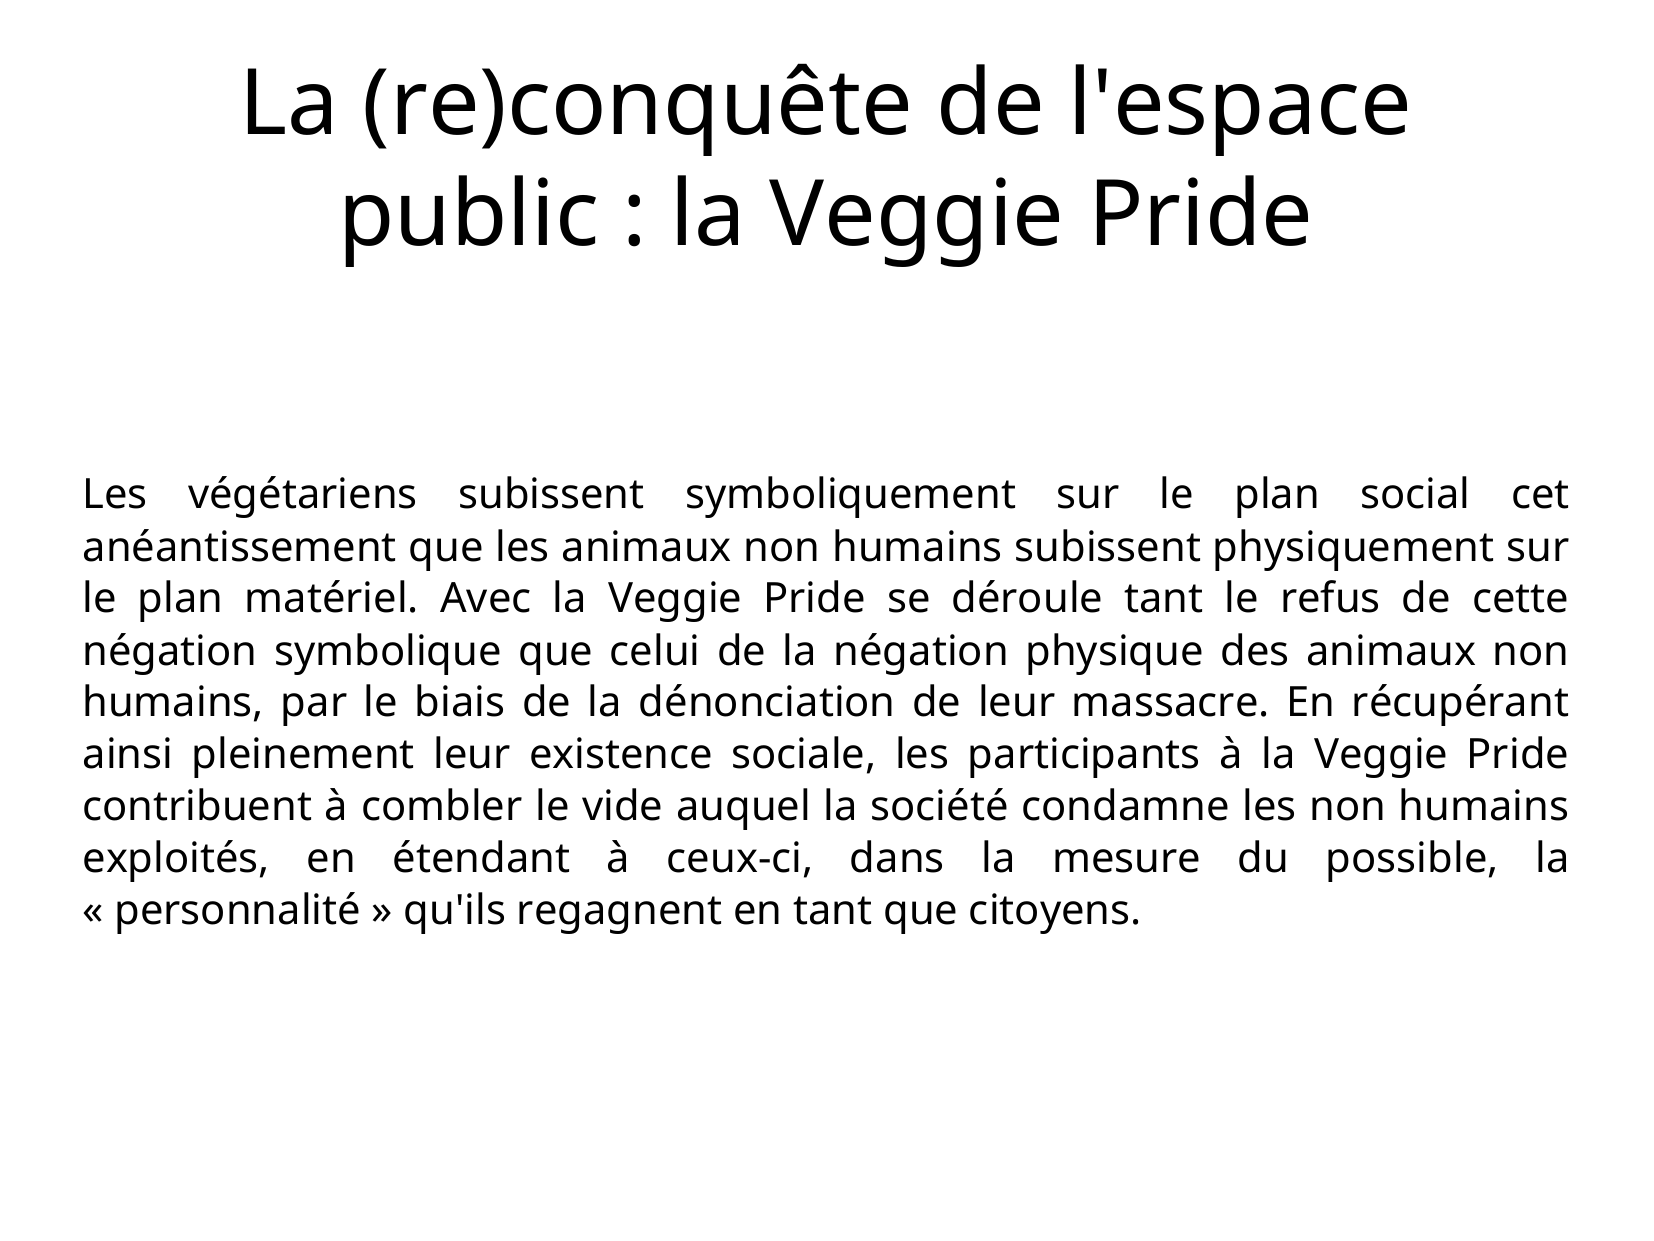

# La (re)conquête de l'espace public : la Veggie Pride
Les végétariens subissent symboliquement sur le plan social cet anéantissement que les animaux non humains subissent physiquement sur le plan matériel. Avec la Veggie Pride se déroule tant le refus de cette négation symbolique que celui de la négation physique des animaux non humains, par le biais de la dénonciation de leur massacre. En récupérant ainsi pleinement leur existence sociale, les participants à la Veggie Pride contribuent à combler le vide auquel la société condamne les non humains exploités, en étendant à ceux-ci, dans la mesure du possible, la « personnalité » qu'ils regagnent en tant que citoyens.